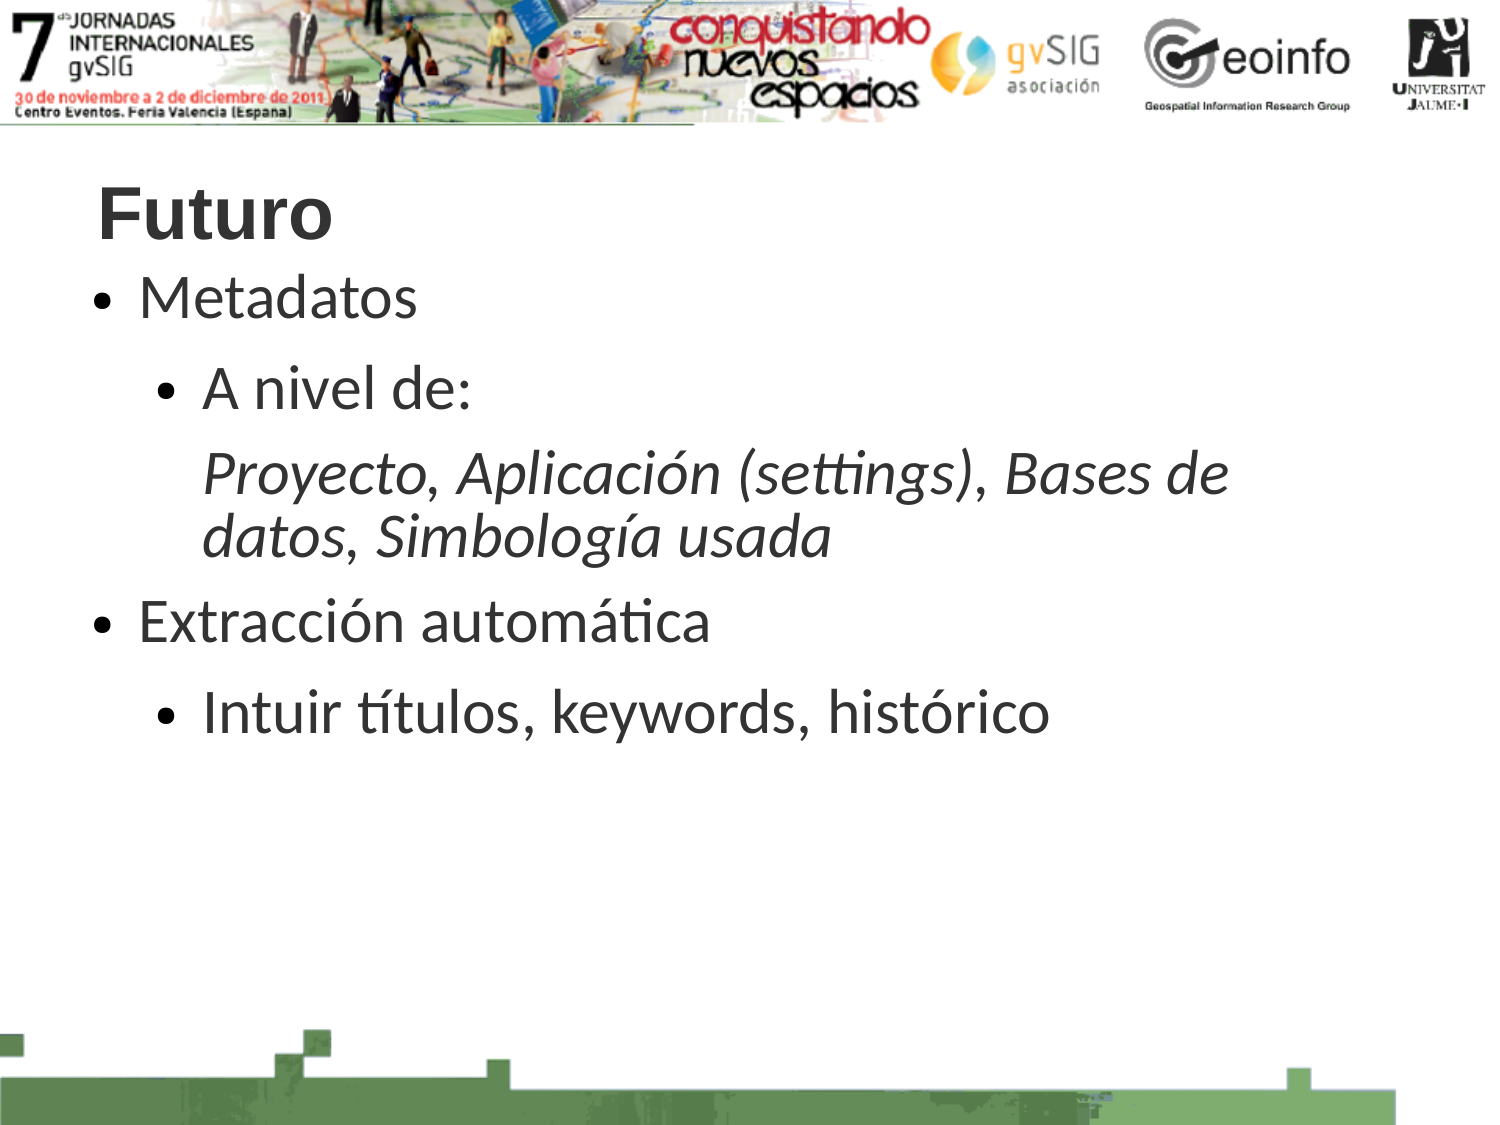

# Futuro
Metadatos
A nivel de:
Proyecto, Aplicación (settings), Bases de datos, Simbología usada
Extracción automática
Intuir títulos, keywords, histórico